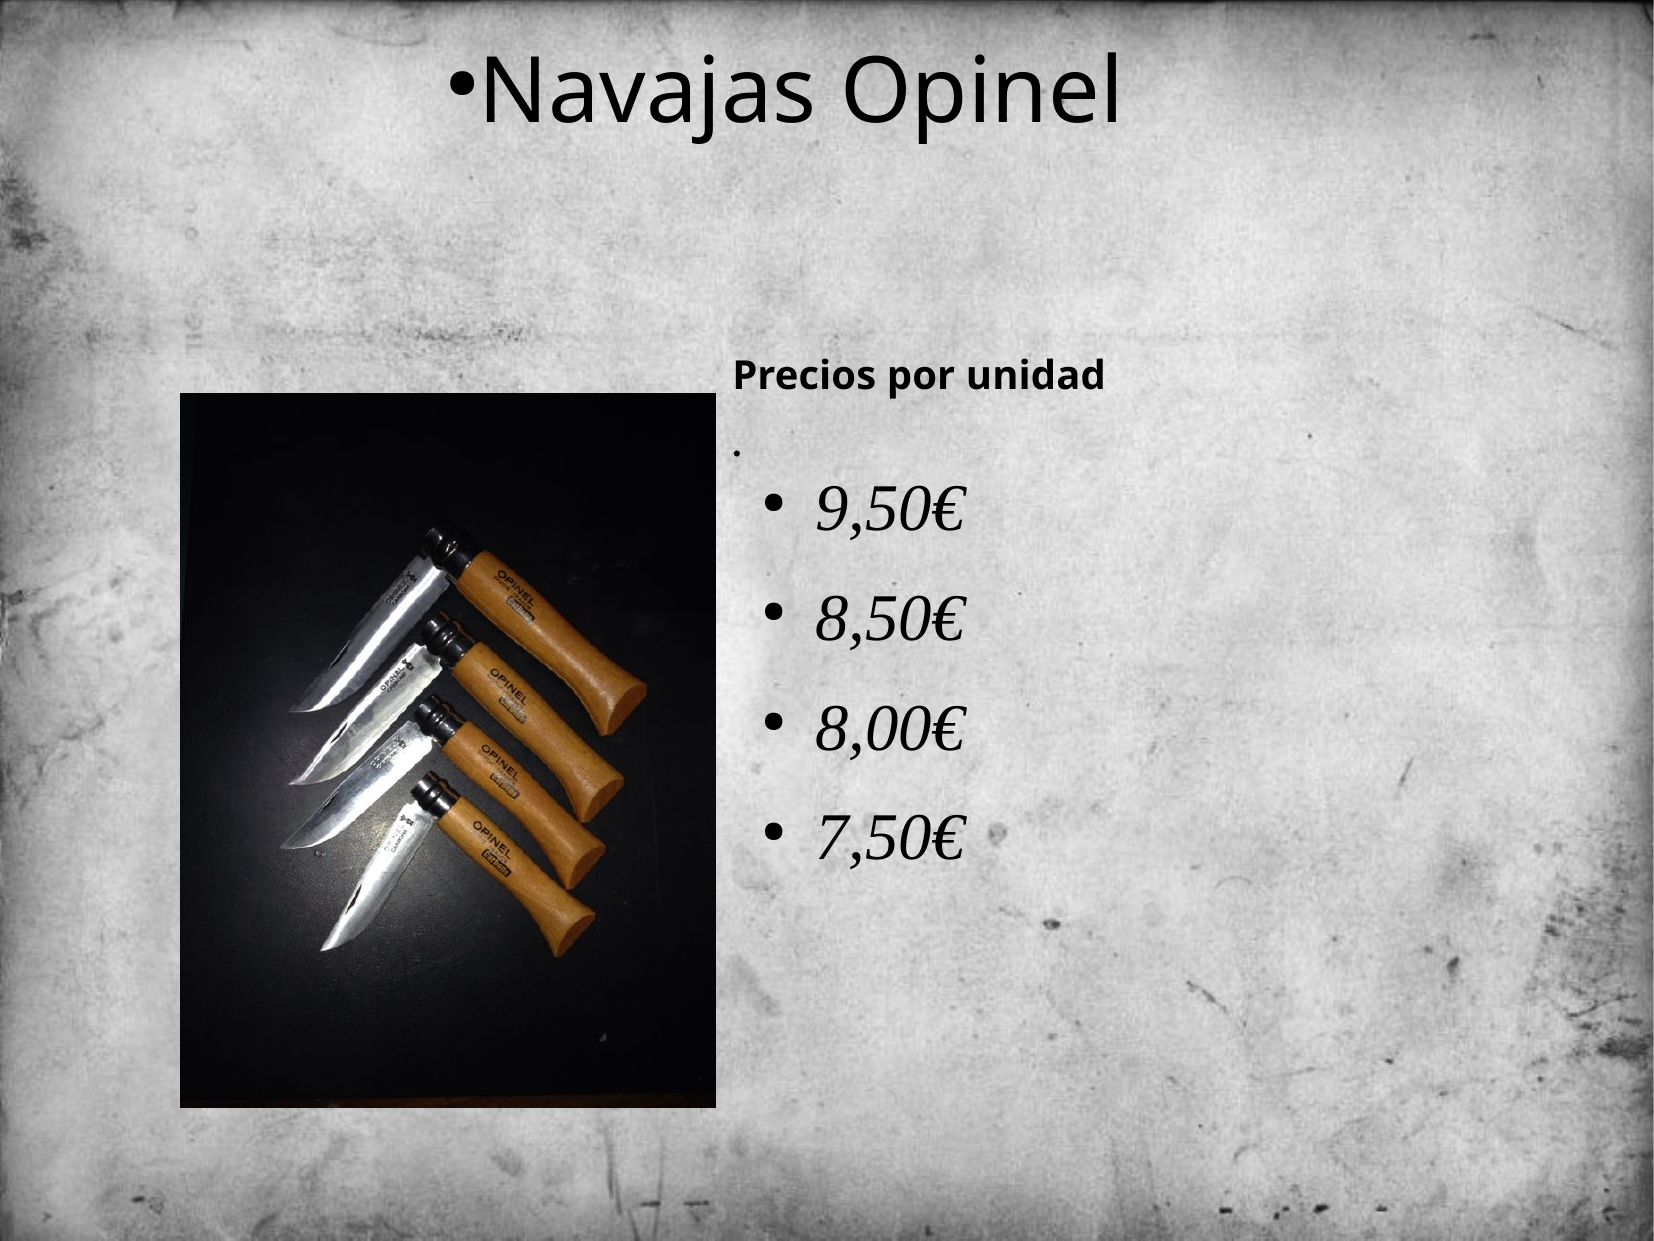

# Navajas Opinel
Precios por unidad
.
9,50€
8,50€
8,00€
7,50€